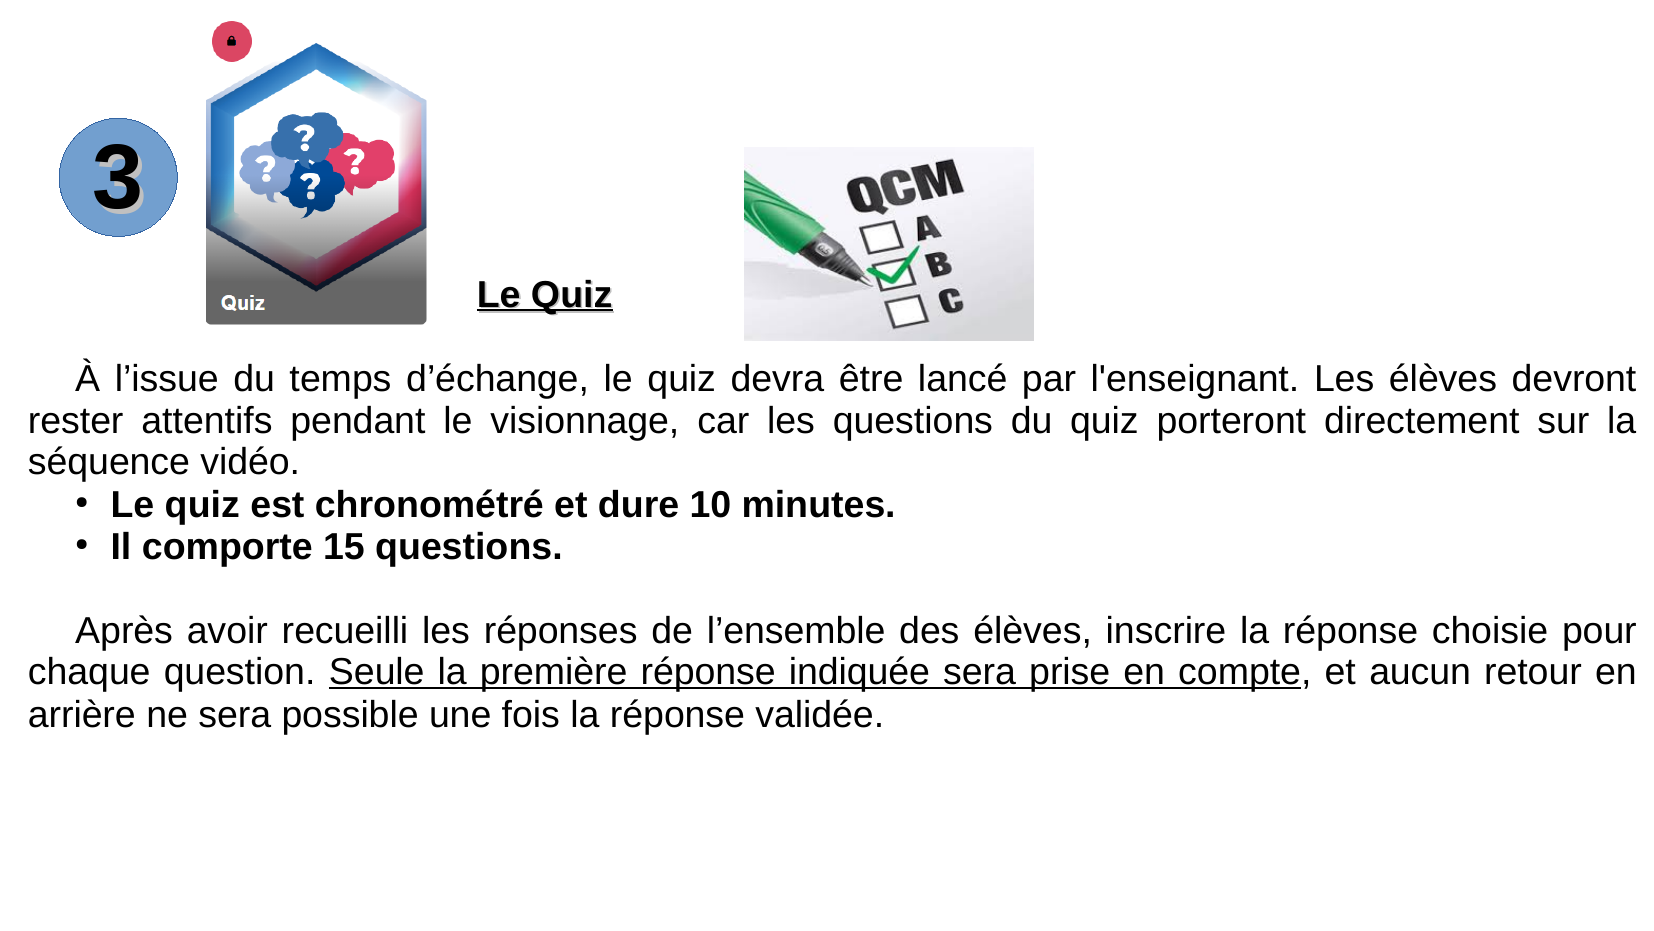

3
Le Quiz
À l’issue du temps d’échange, le quiz devra être lancé par l'enseignant. Les élèves devront rester attentifs pendant le visionnage, car les questions du quiz porteront directement sur la séquence vidéo.
Le quiz est chronométré et dure 10 minutes.
Il comporte 15 questions.
Après avoir recueilli les réponses de l’ensemble des élèves, inscrire la réponse choisie pour chaque question. Seule la première réponse indiquée sera prise en compte, et aucun retour en arrière ne sera possible une fois la réponse validée.